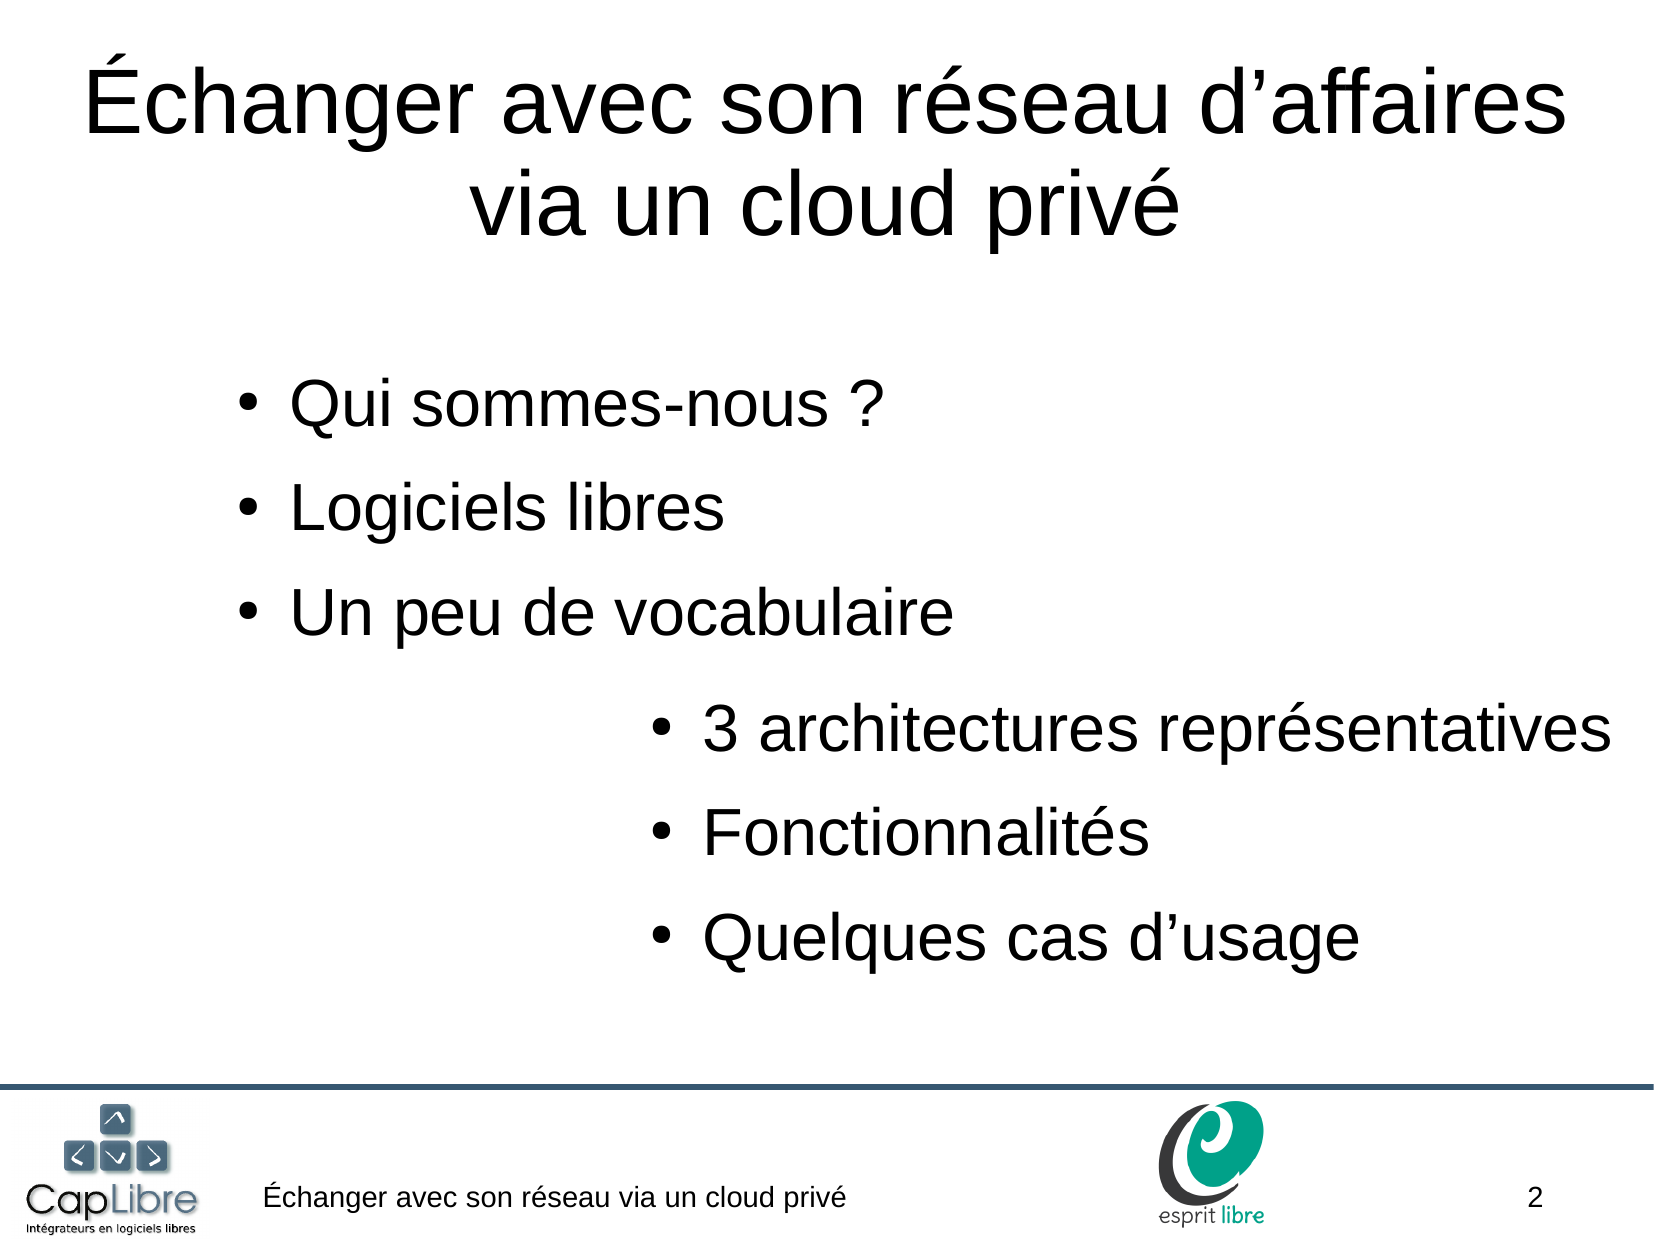

# Échanger avec son réseau d’affaires via un cloud privé
Qui sommes-nous ?
Logiciels libres
Un peu de vocabulaire
3 architectures représentatives
Fonctionnalités
Quelques cas d’usage
Échanger avec son réseau via un cloud privé